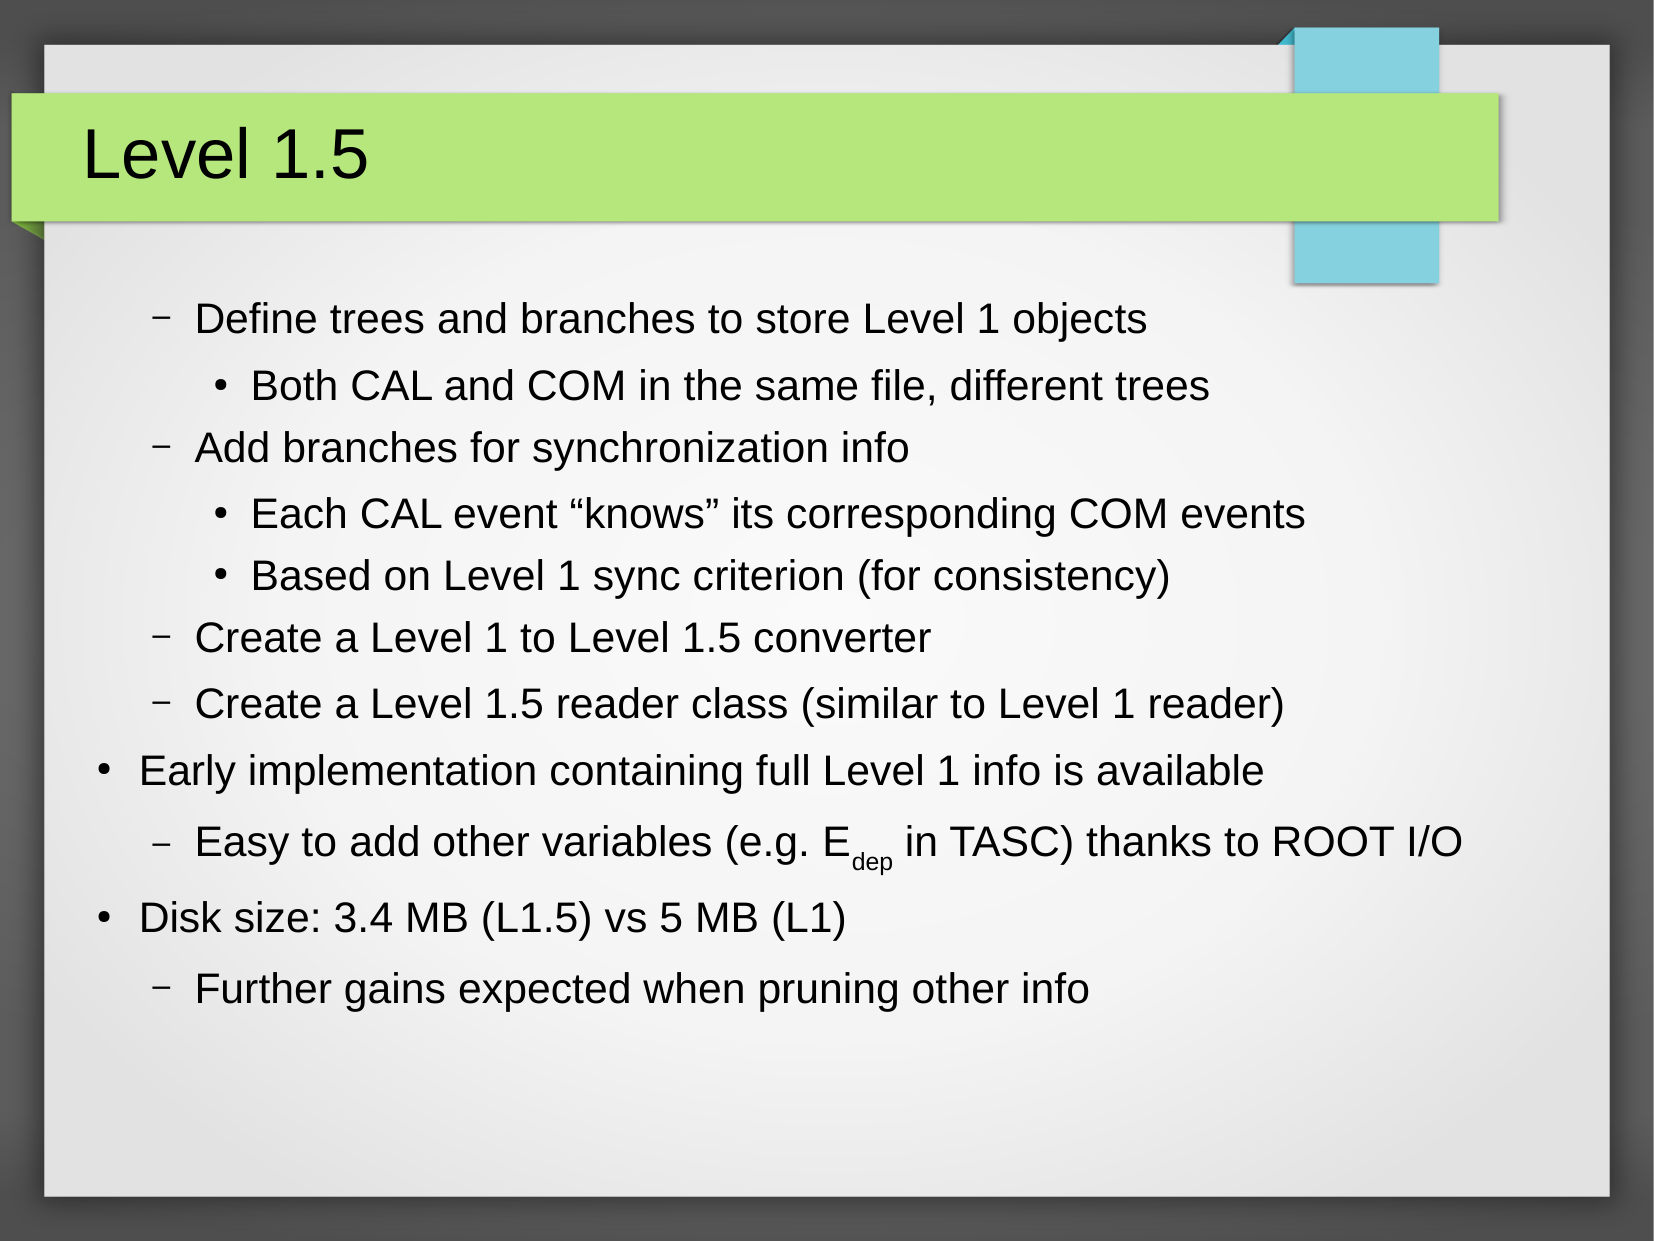

# Level 1.5
Define trees and branches to store Level 1 objects
Both CAL and COM in the same file, different trees
Add branches for synchronization info
Each CAL event “knows” its corresponding COM events
Based on Level 1 sync criterion (for consistency)
Create a Level 1 to Level 1.5 converter
Create a Level 1.5 reader class (similar to Level 1 reader)
Early implementation containing full Level 1 info is available
Easy to add other variables (e.g. Edep in TASC) thanks to ROOT I/O
Disk size: 3.4 MB (L1.5) vs 5 MB (L1)
Further gains expected when pruning other info